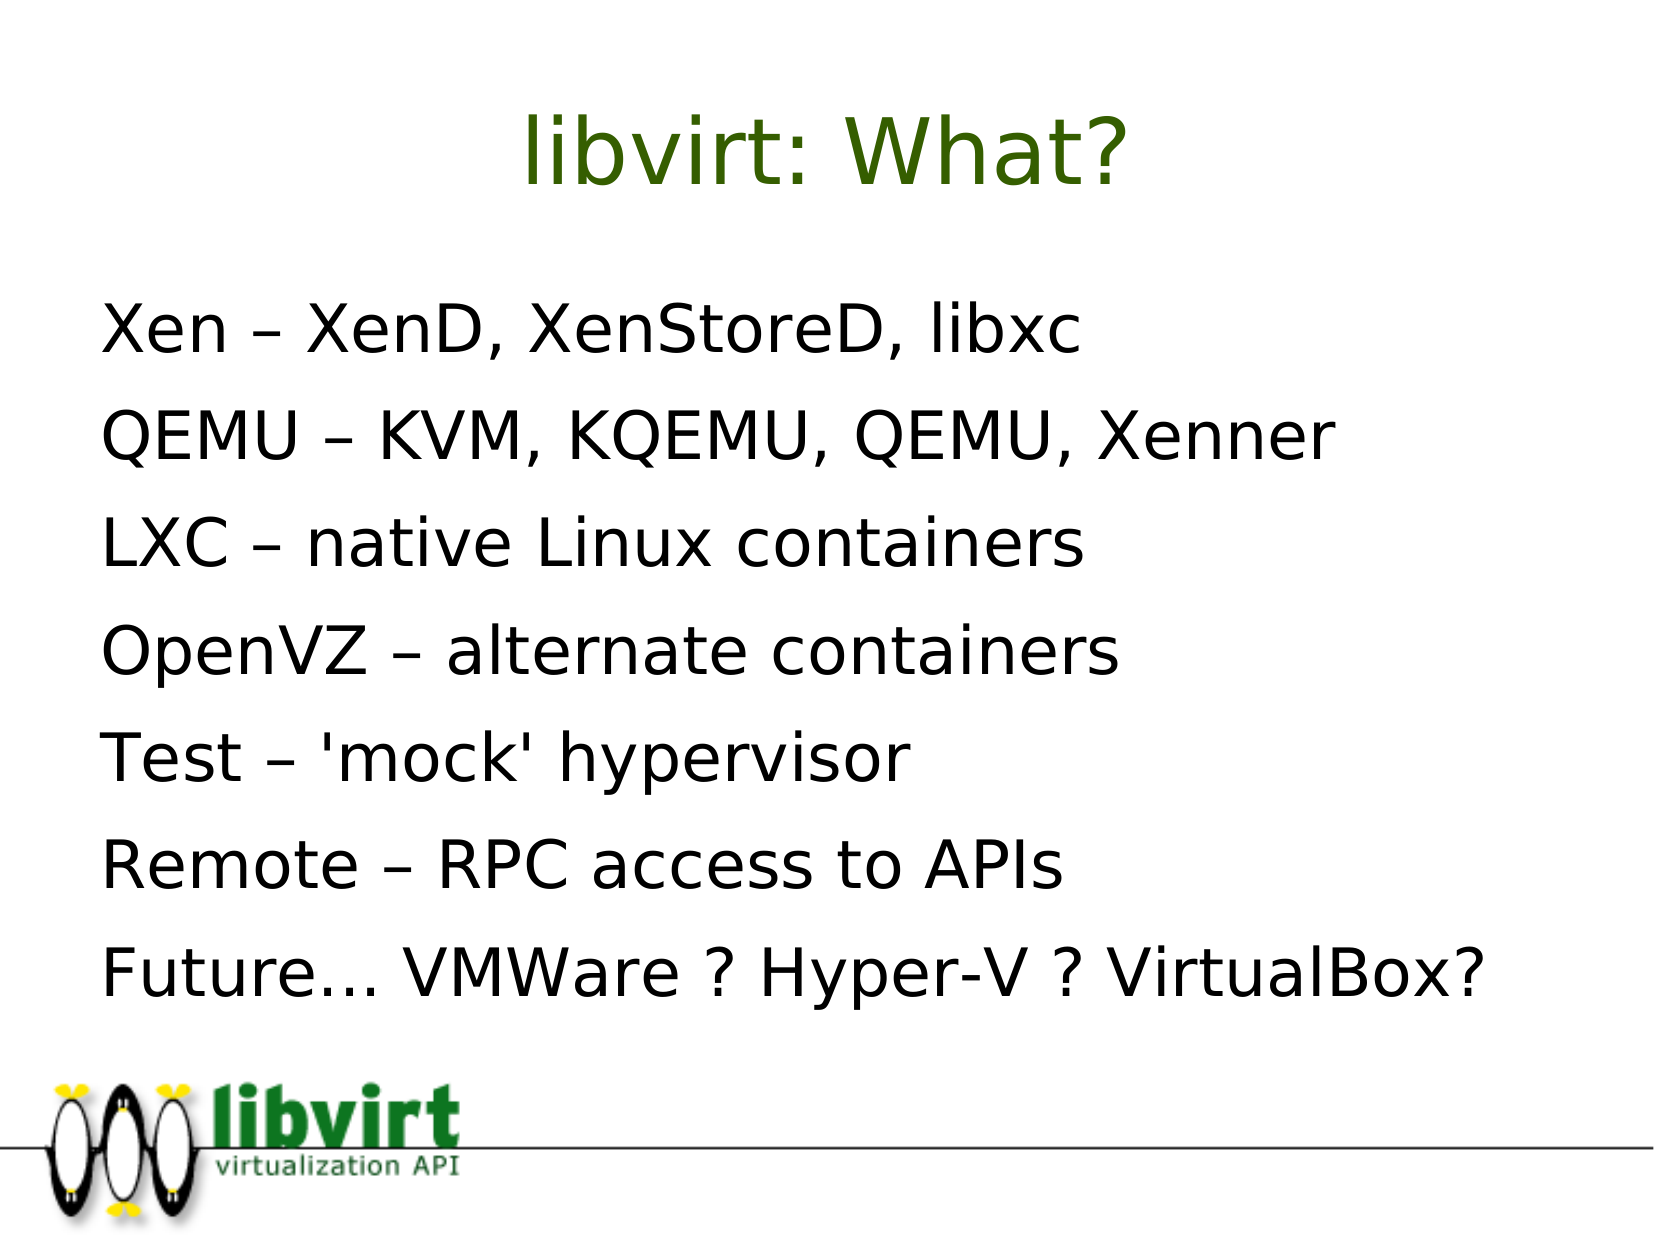

# libvirt: What?
Xen – XenD, XenStoreD, libxc
QEMU – KVM, KQEMU, QEMU, Xenner
LXC – native Linux containers
OpenVZ – alternate containers
Test – 'mock' hypervisor
Remote – RPC access to APIs
Future... VMWare ? Hyper-V ? VirtualBox?